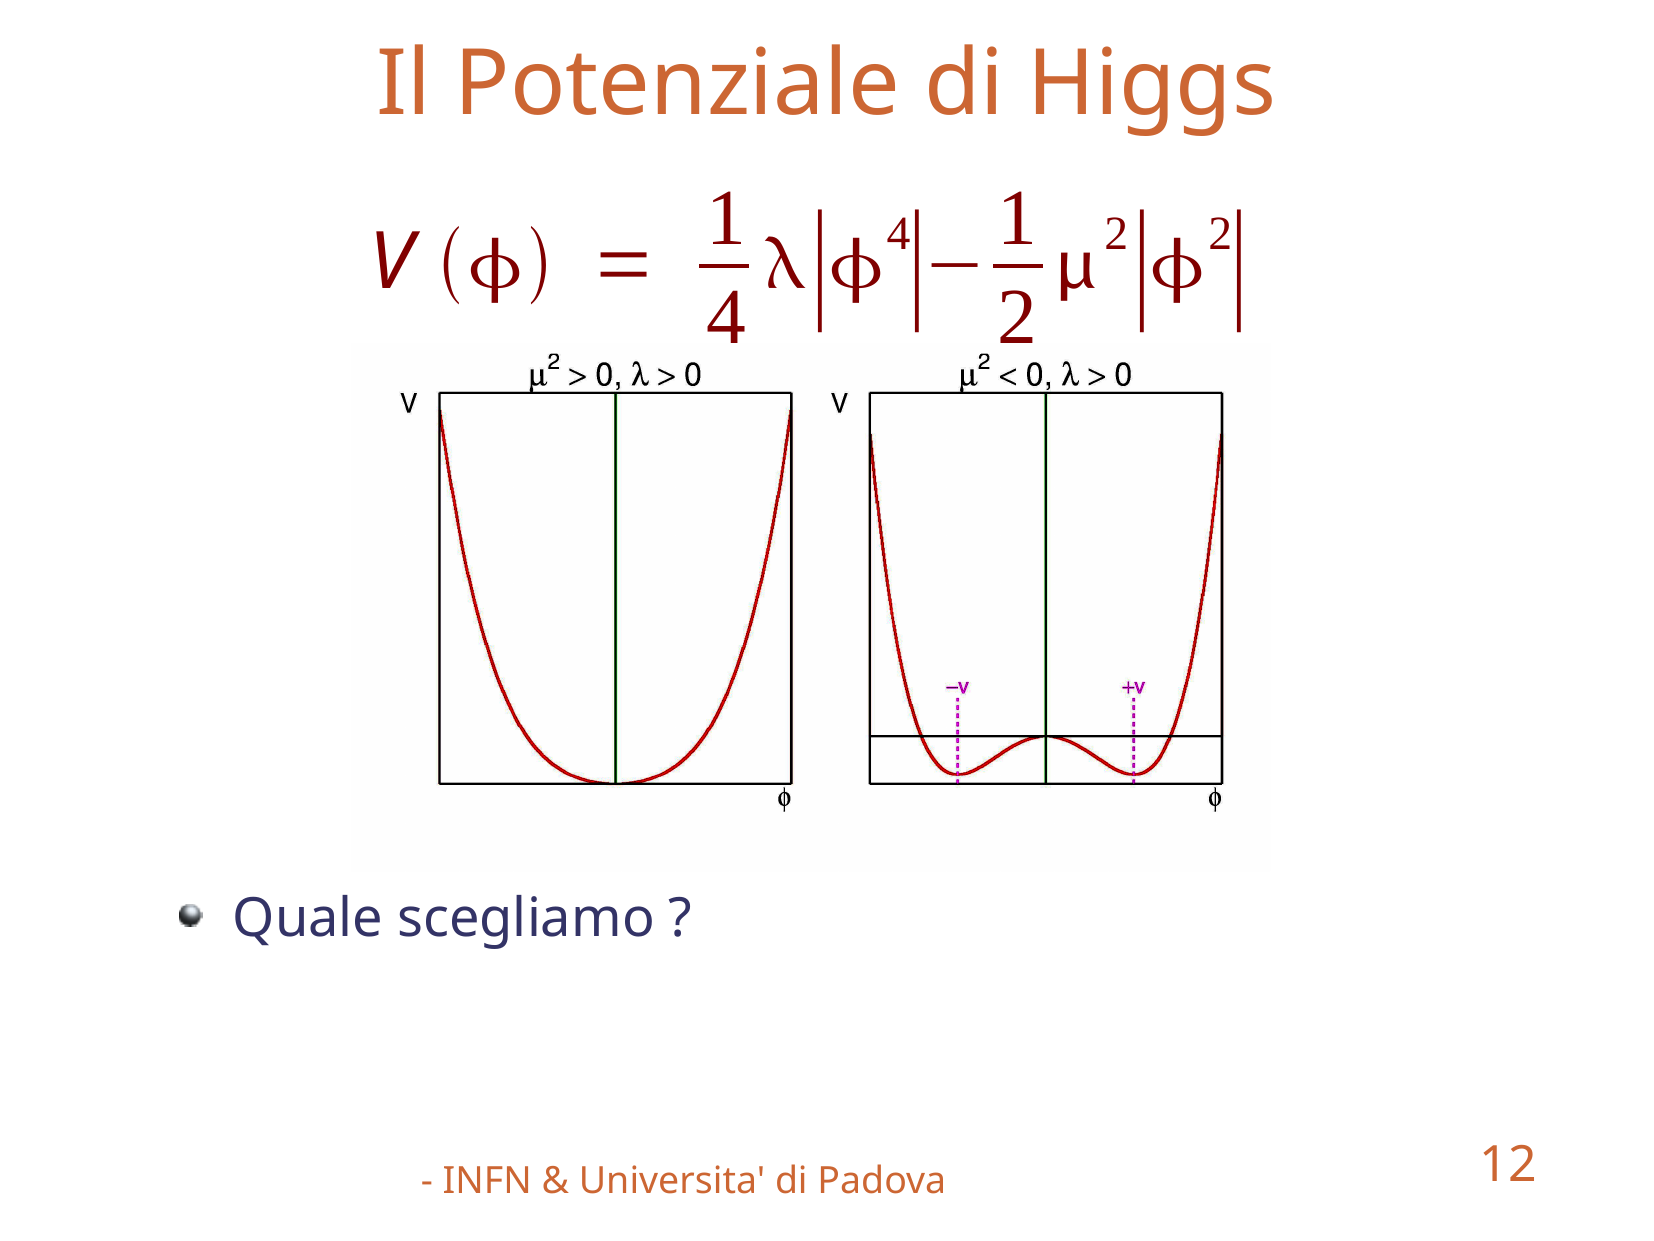

# Il Potenziale di Higgs
Quale scegliamo ?